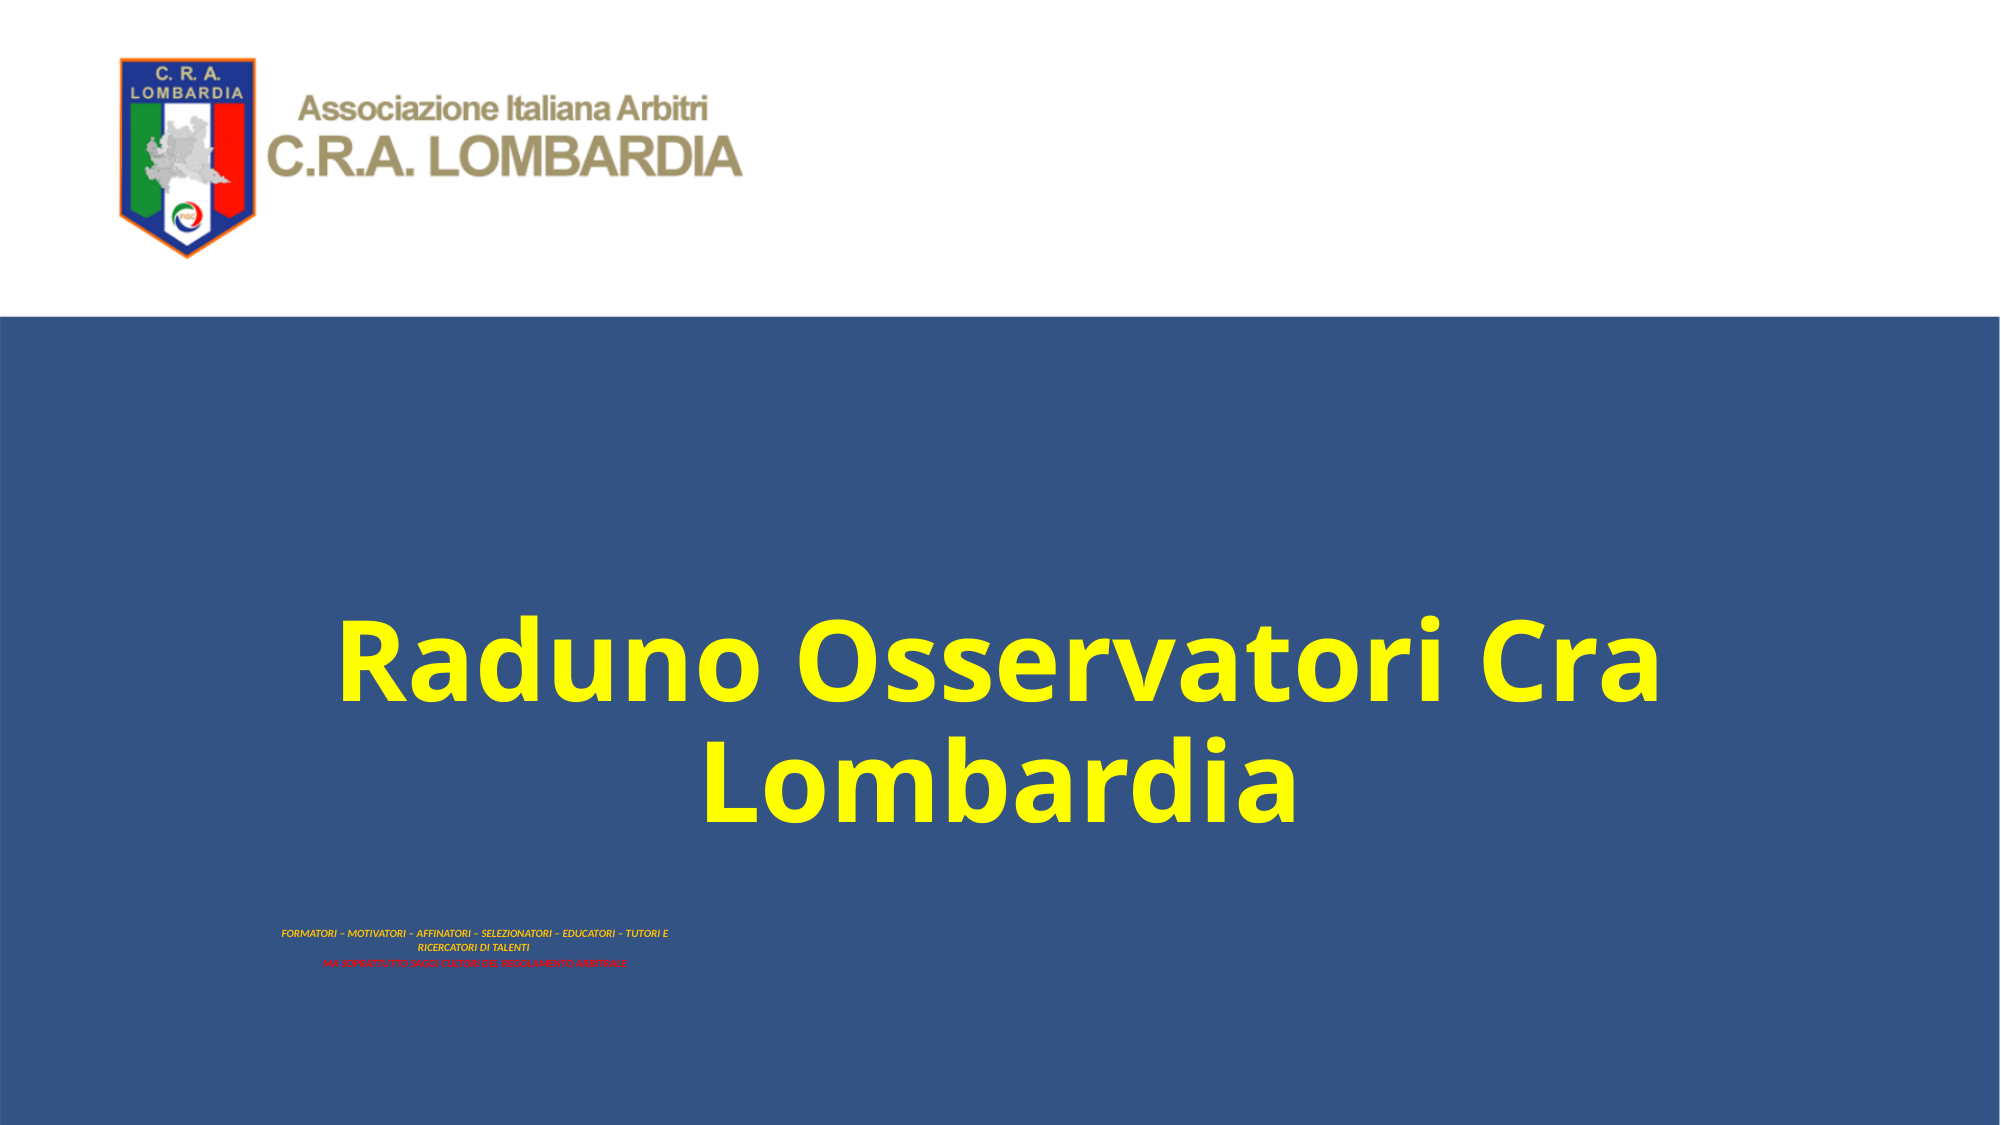

# Raduno Osservatori Cra Lombardia
FORMATORI – MOTIVATORI – AFFINATORI – SELEZIONATORI – EDUCATORI – TUTORI E RICERCATORI DI TALENTI
MA SOPRATTUTTO SAGGI CULTORI DEL REGOLAMENTO ARBITRALE